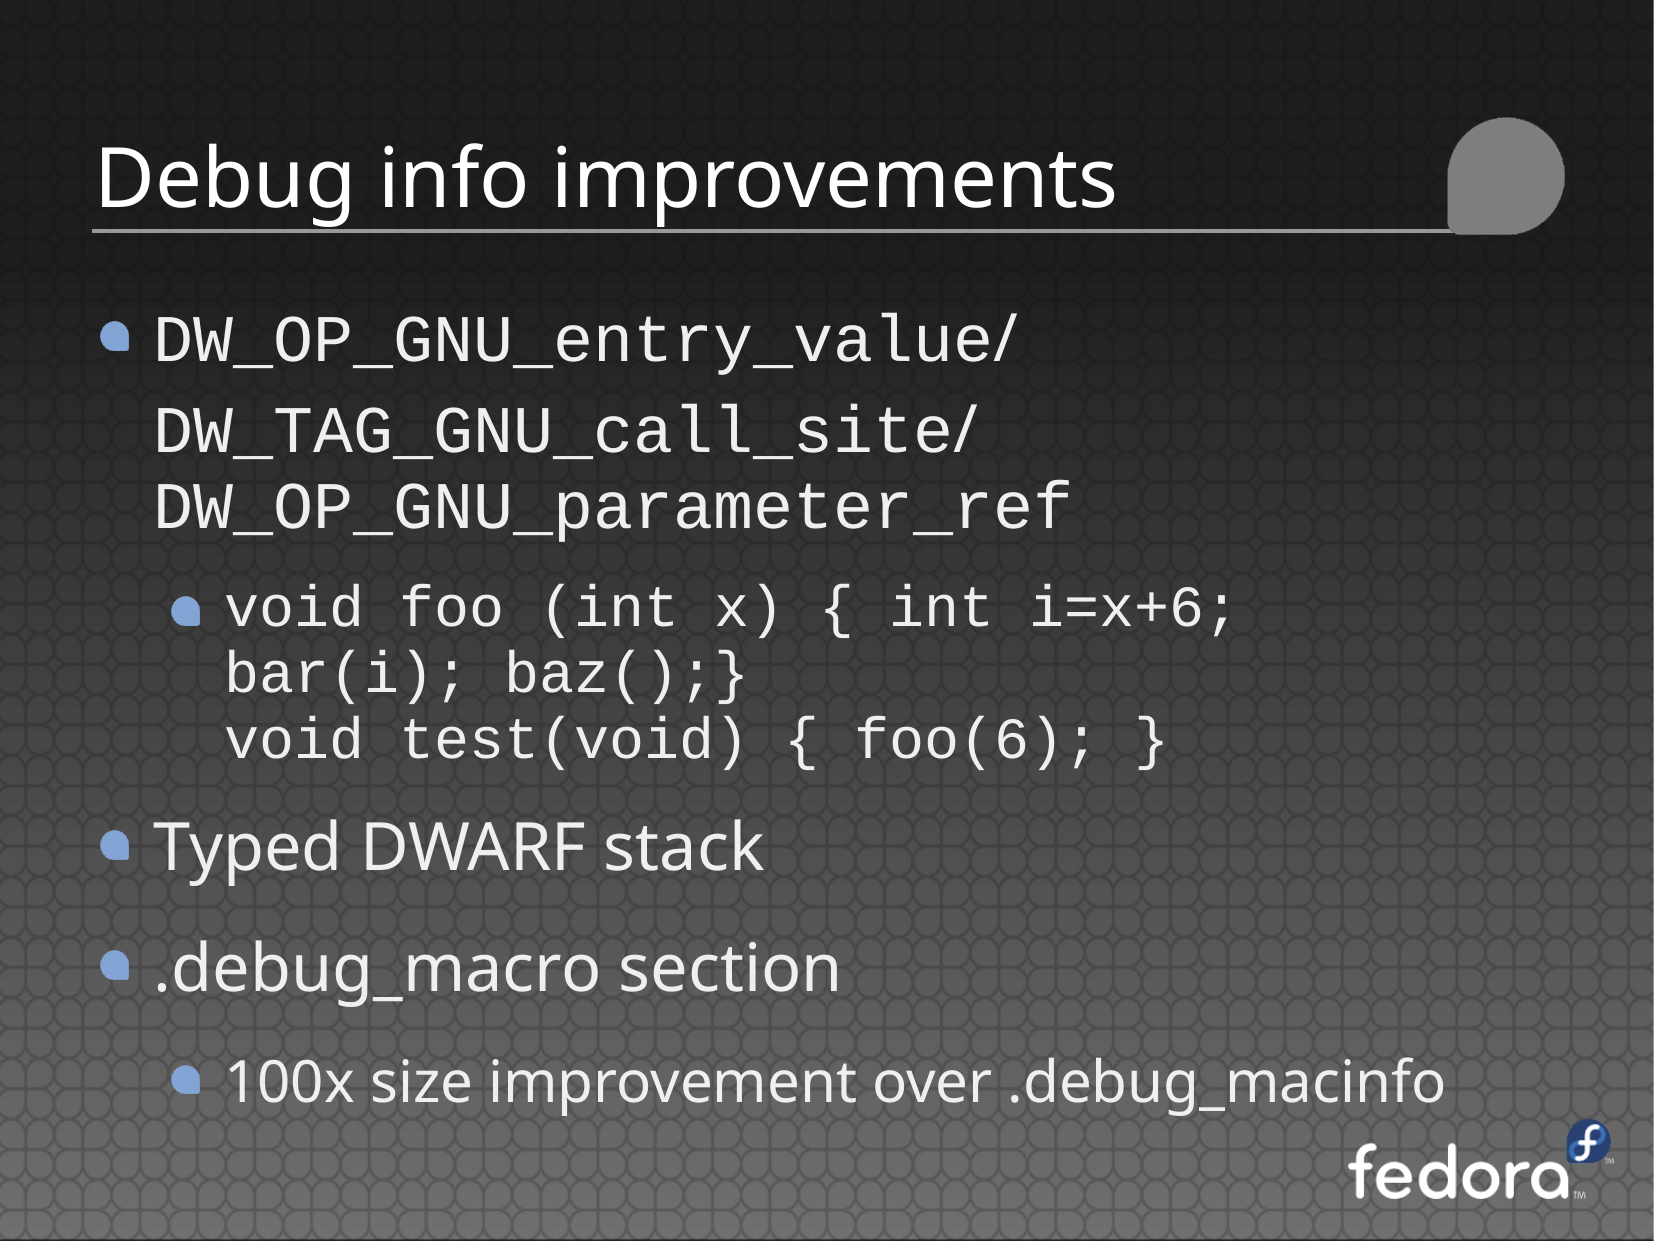

Debug info improvements
# DW_OP_GNU_entry_value/ DW_TAG_GNU_call_site/ DW_OP_GNU_parameter_ref
void foo (int x) { int i=x+6;
bar(i); baz();}
void test(void) { foo(6); }
Typed DWARF stack
.debug_macro section
100x size improvement over .debug_macinfo